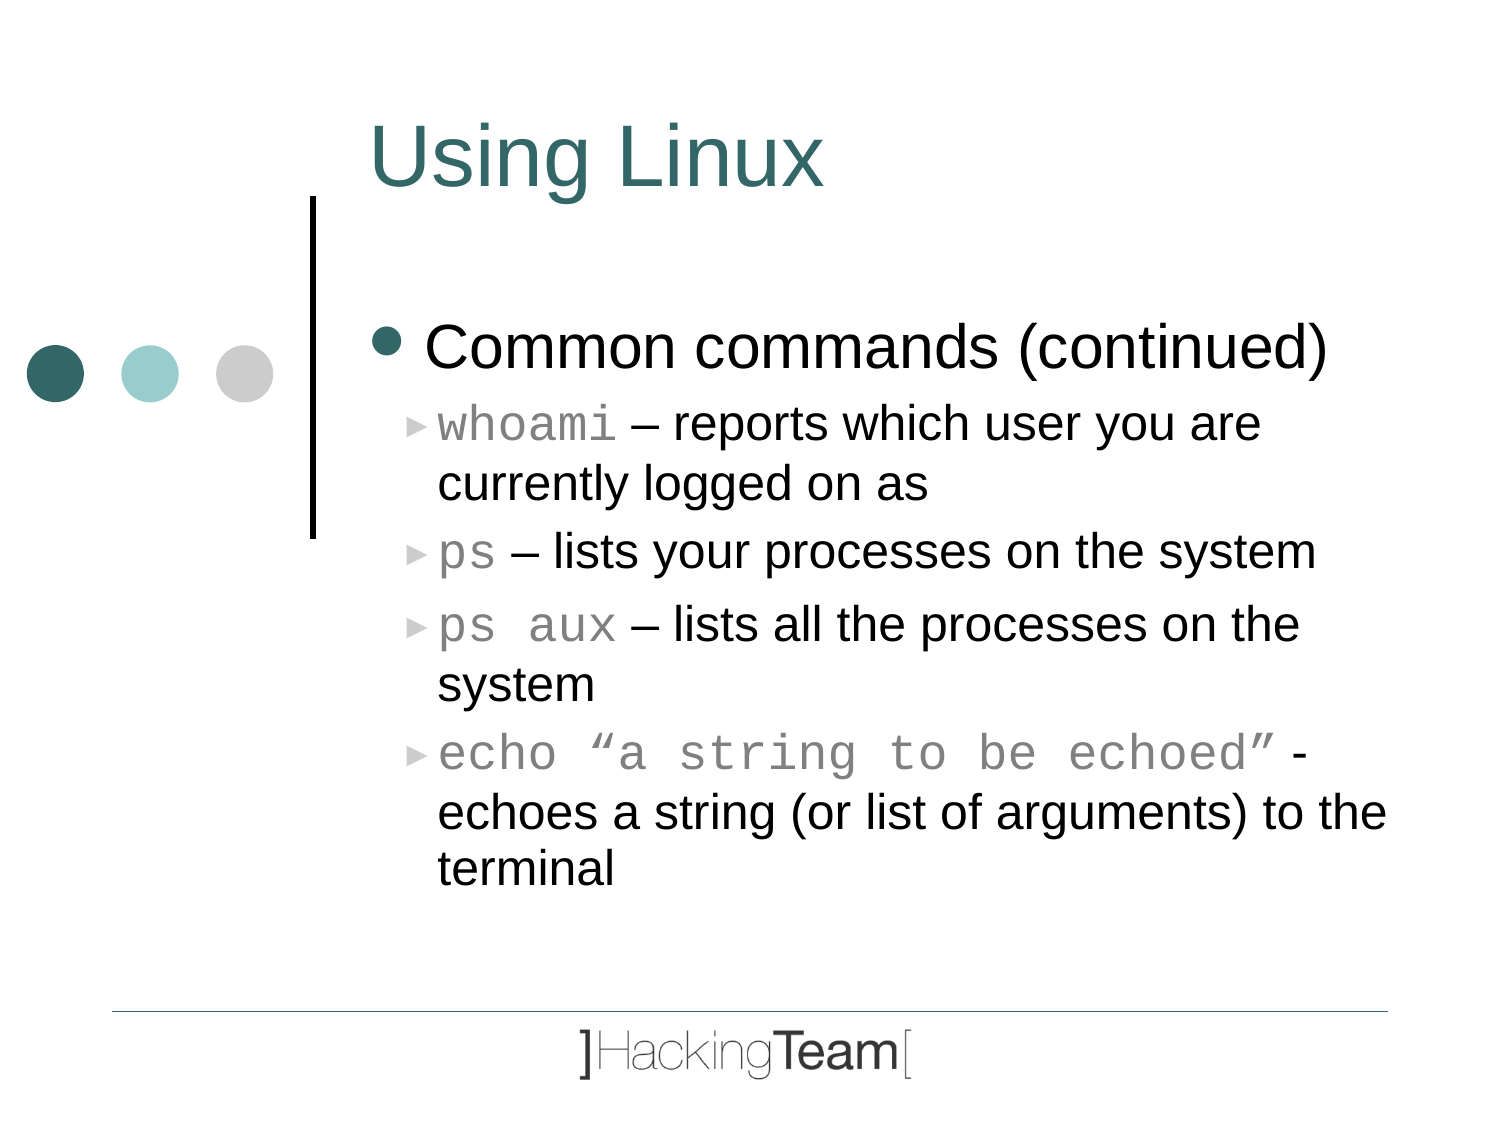

# Using Linux
Common commands (continued)
whoami – reports which user you are currently logged on as
ps – lists your processes on the system
ps aux – lists all the processes on the system
echo “a string to be echoed” - echoes a string (or list of arguments) to the terminal